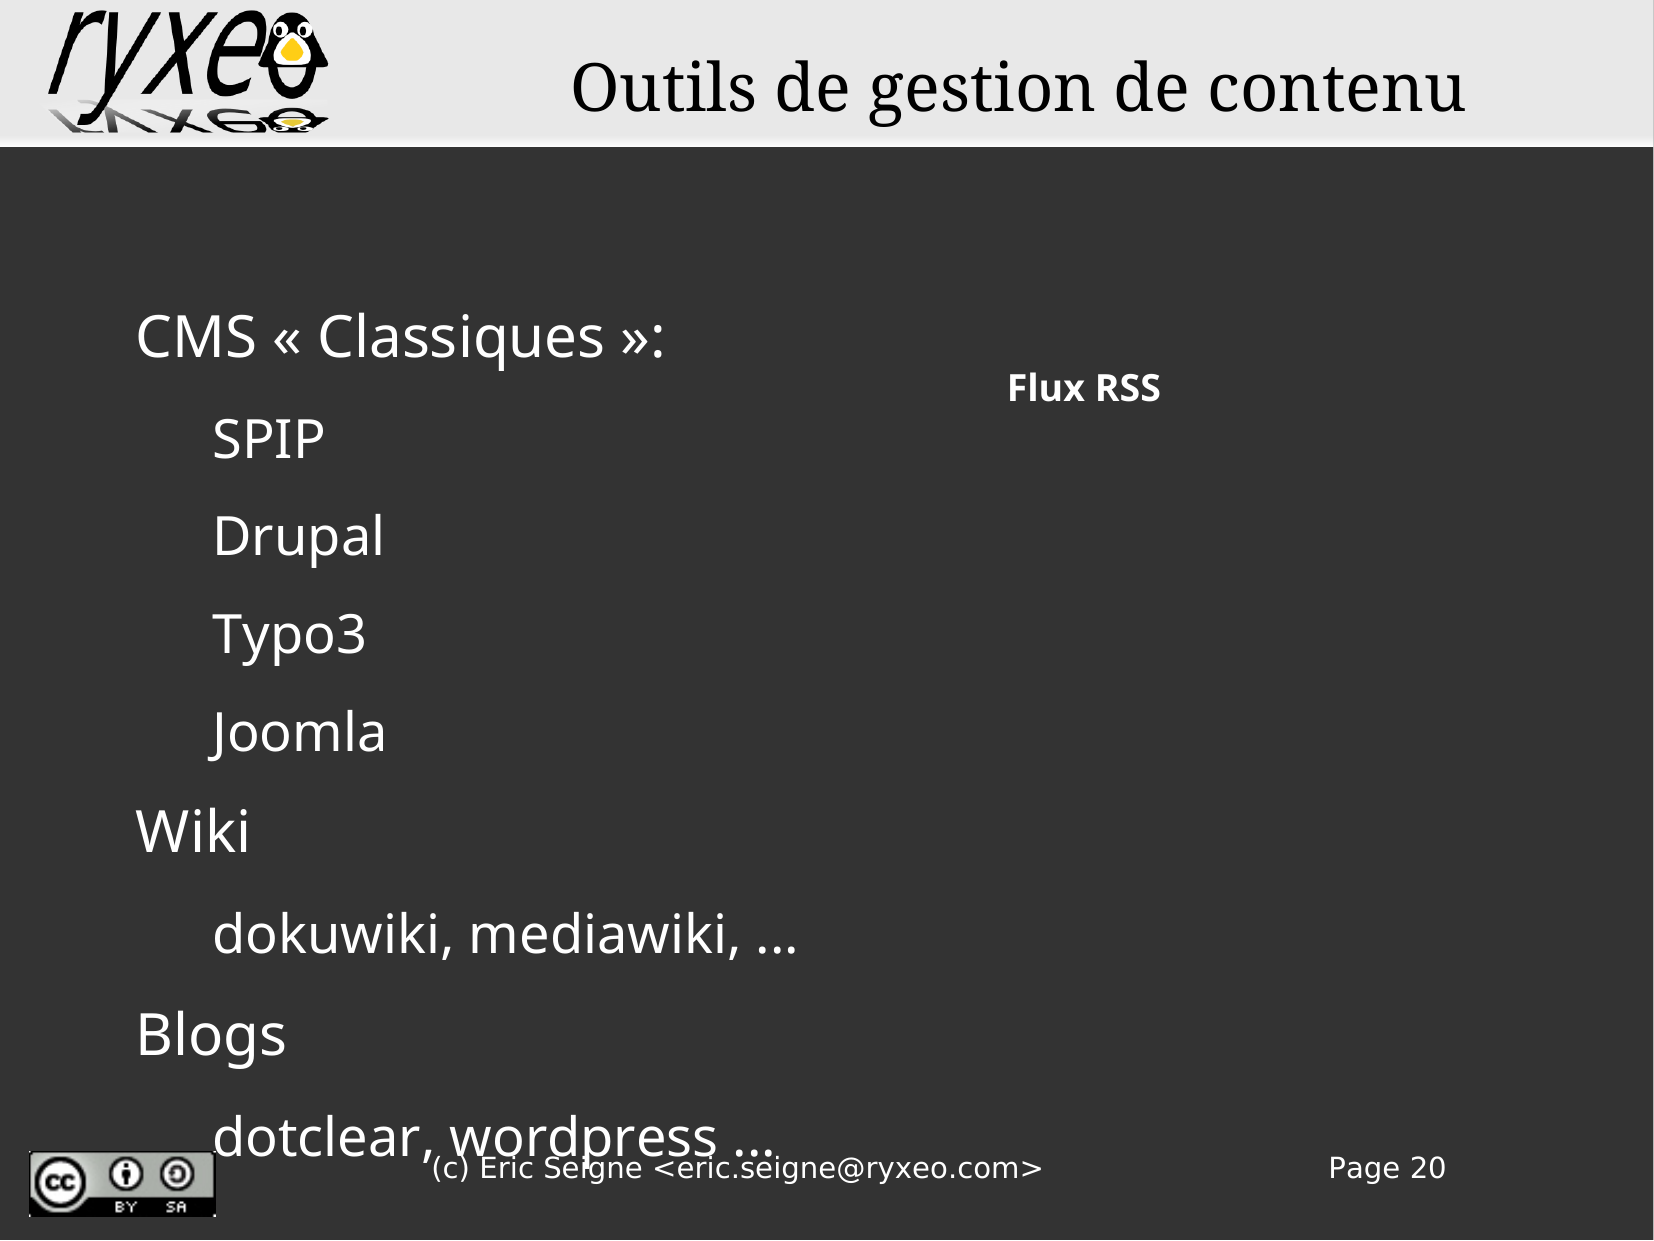

# Outils de gestion de contenu
CMS « Classiques »:
SPIP
Drupal
Typo3
Joomla
Wiki
dokuwiki, mediawiki, ...
Blogs
dotclear, wordpress ...
Flux RSS
Toto le héro
20